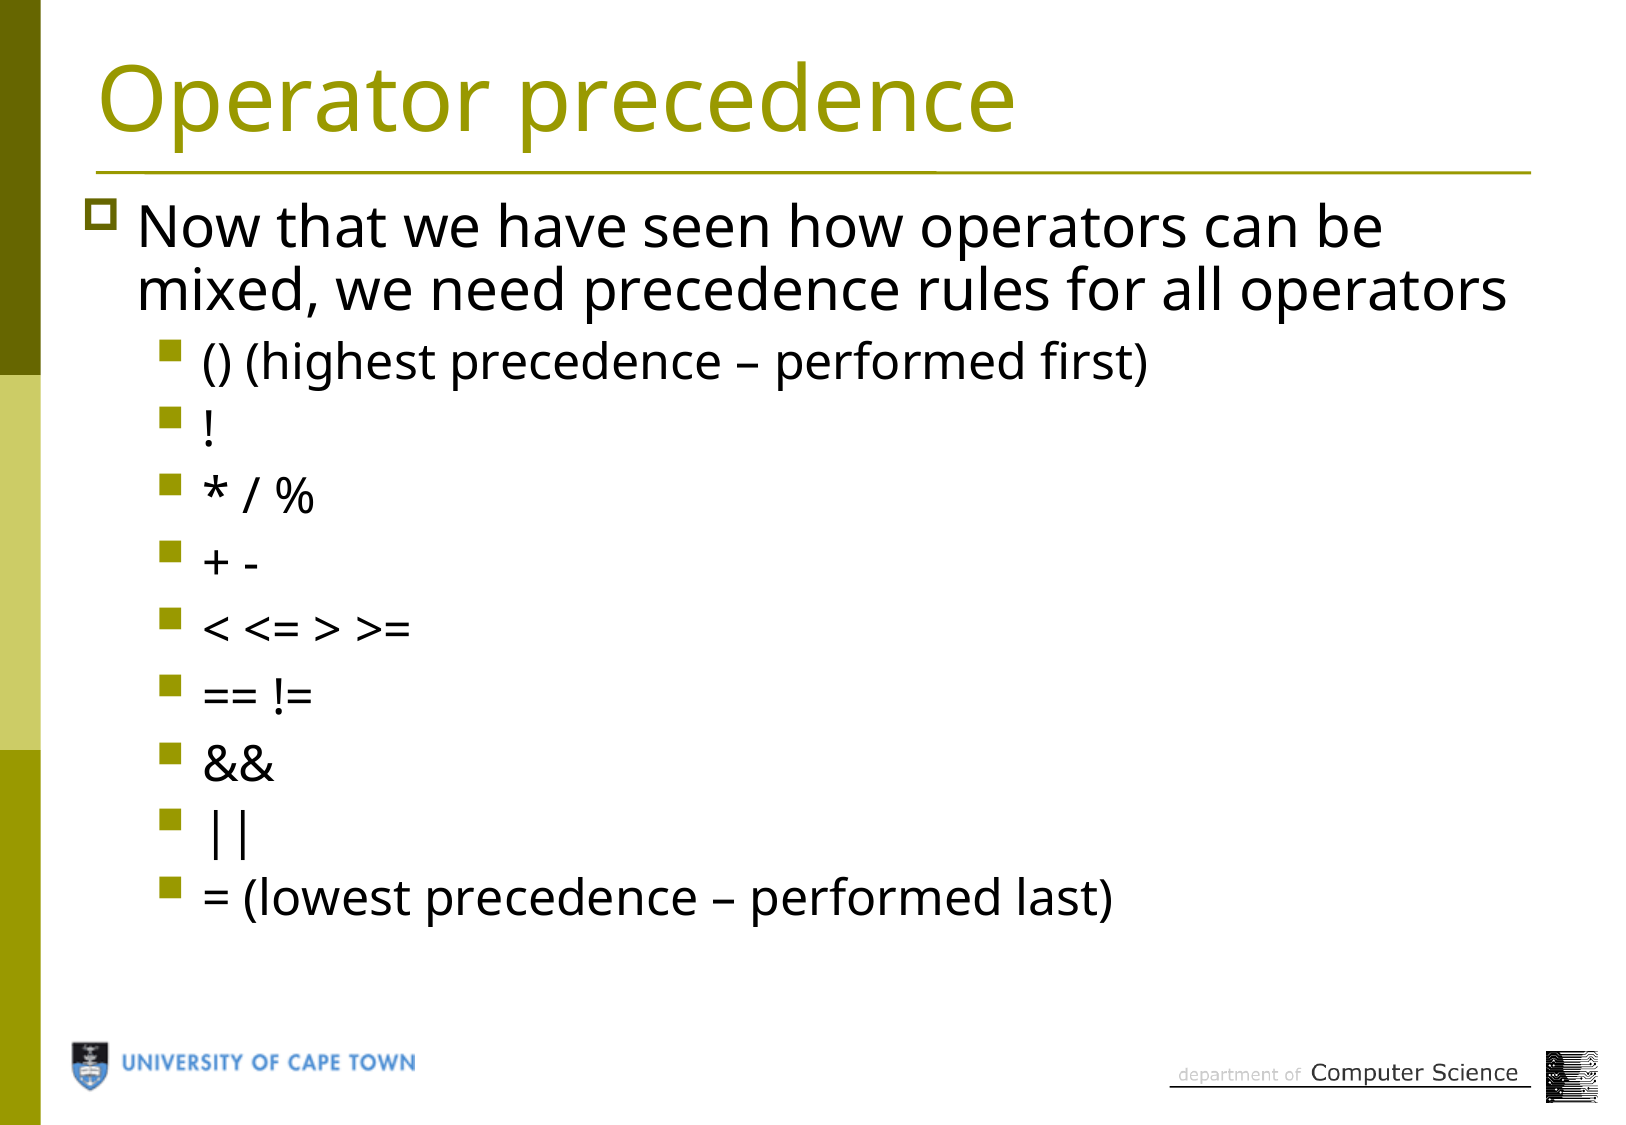

# Operator precedence
Now that we have seen how operators can be mixed, we need precedence rules for all operators
() (highest precedence – performed first)
!
* / %
+ -
< <= > >=
== !=
&&
||
= (lowest precedence – performed last)